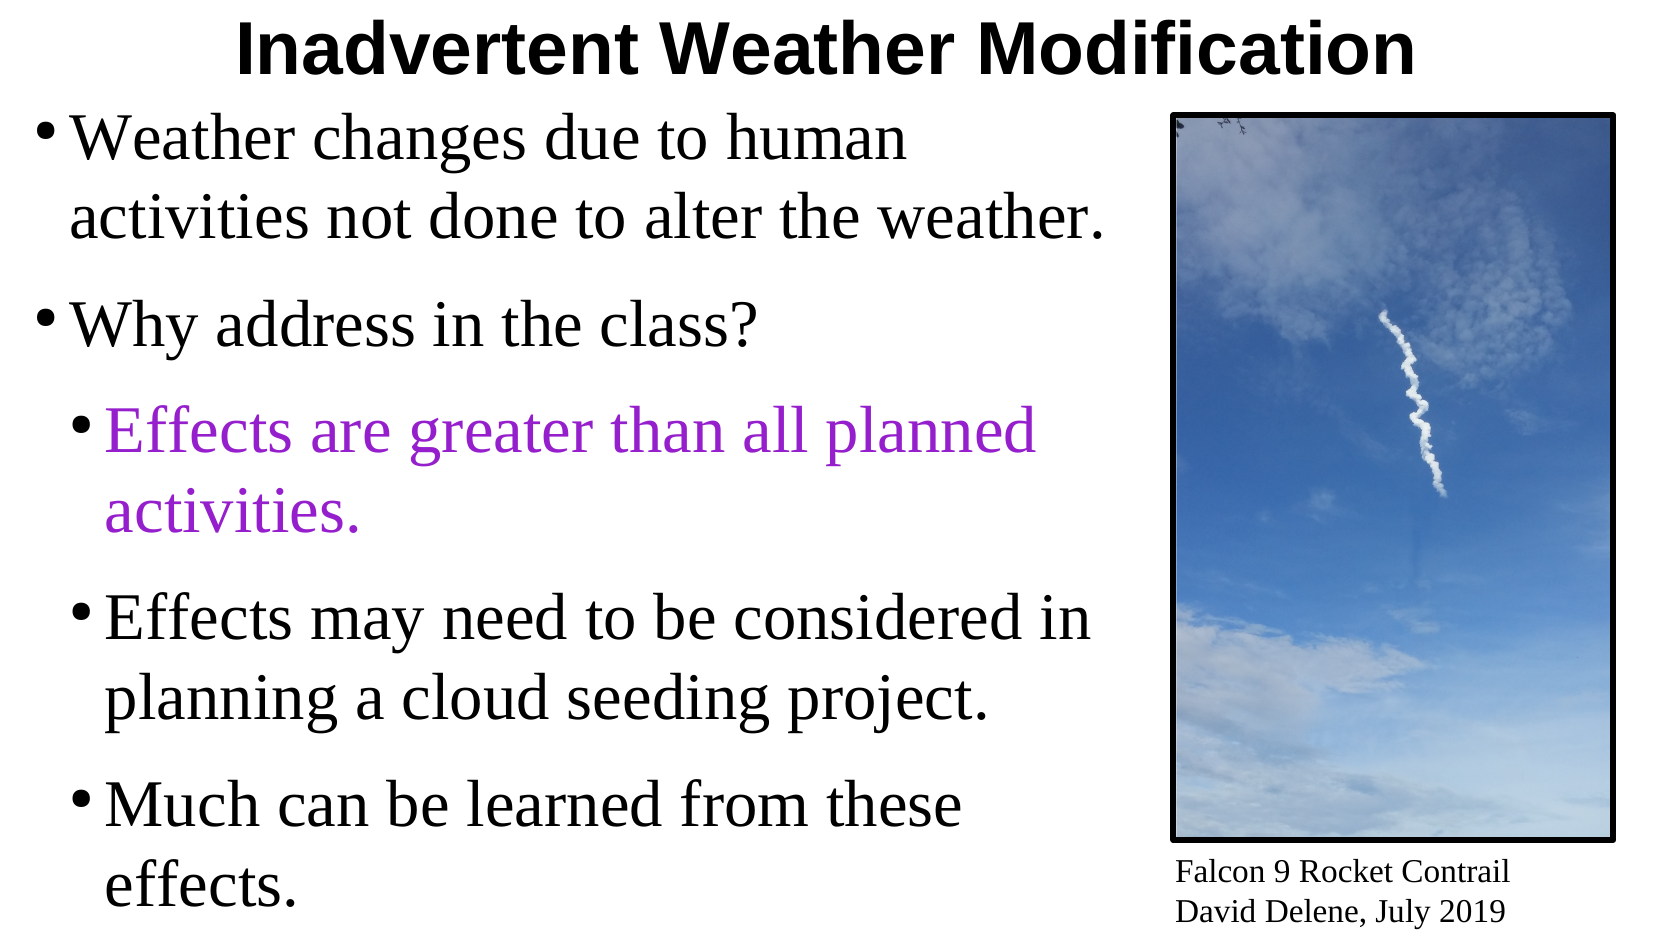

# Inadvertent Weather Modification
Weather changes due to human activities not done to alter the weather.
Why address in the class?
Effects are greater than all planned activities.
Effects may need to be considered in planning a cloud seeding project.
Much can be learned from these effects.
Falcon 9 Rocket Contrail
David Delene, July 2019